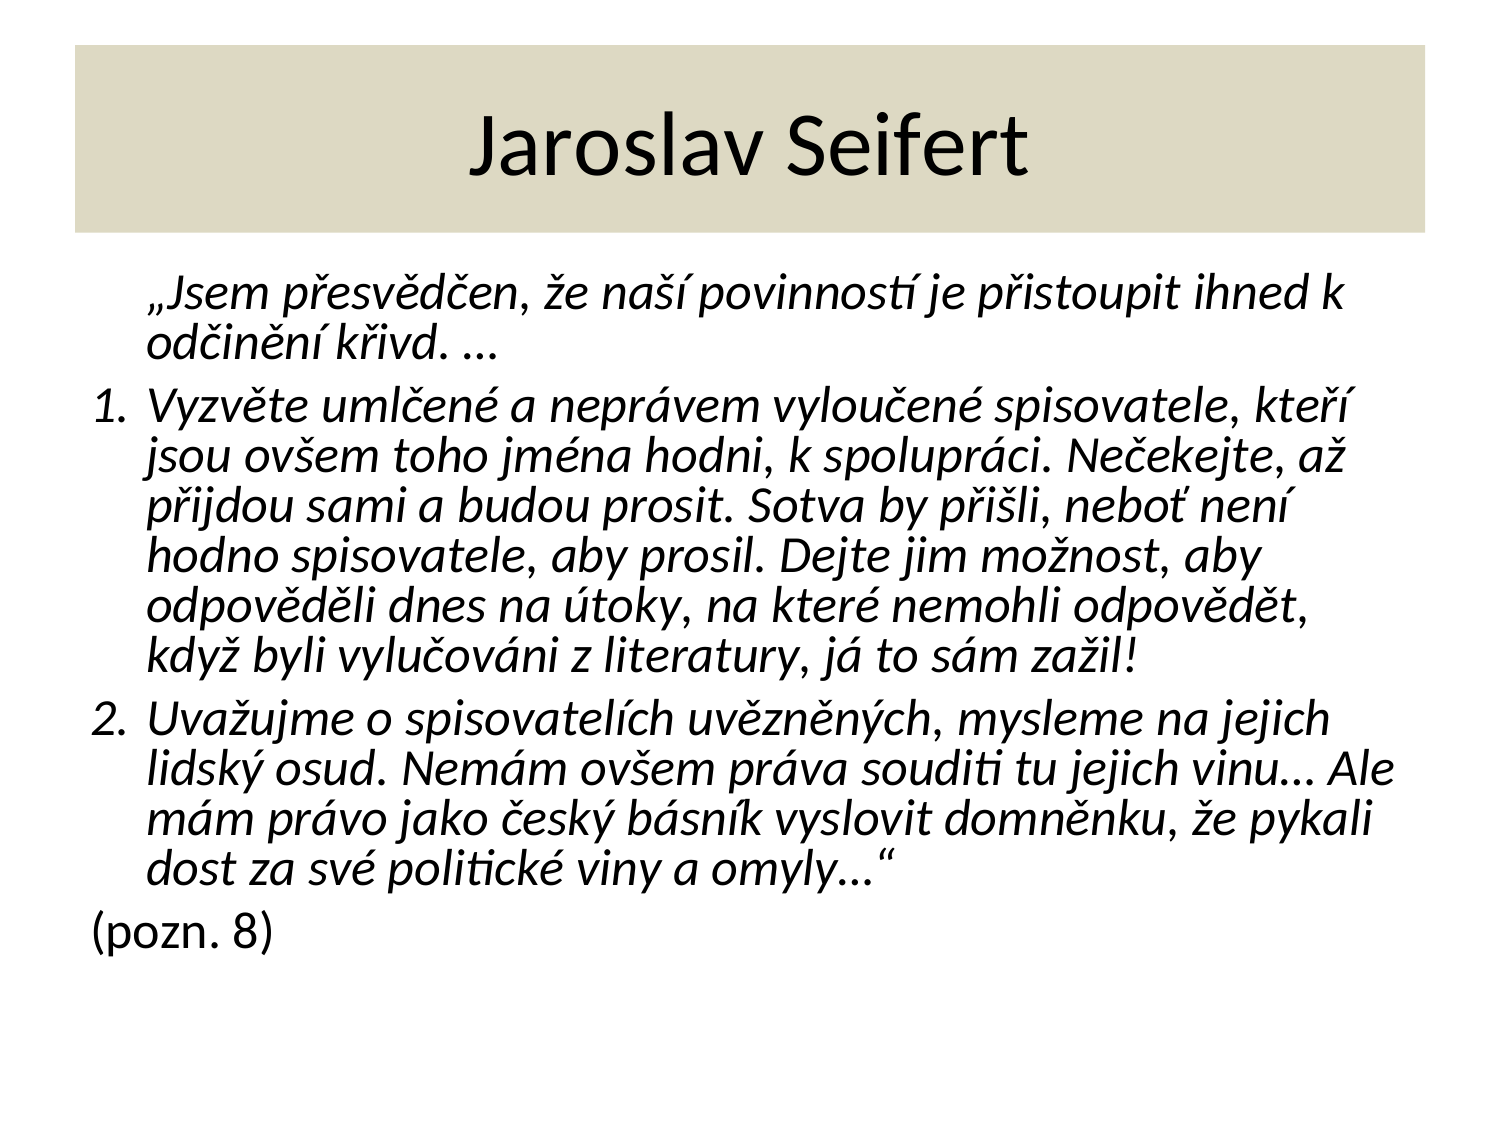

# Jaroslav Seifert
	„Jsem přesvědčen, že naší povinností je přistoupit ihned k odčinění křivd. …
Vyzvěte umlčené a neprávem vyloučené spisovatele, kteří jsou ovšem toho jména hodni, k spolupráci. Nečekejte, až přijdou sami a budou prosit. Sotva by přišli, neboť není hodno spisovatele, aby prosil. Dejte jim možnost, aby odpověděli dnes na útoky, na které nemohli odpovědět, když byli vylučováni z literatury, já to sám zažil!
Uvažujme o spisovatelích uvězněných, mysleme na jejich lidský osud. Nemám ovšem práva souditi tu jejich vinu… Ale mám právo jako český básník vyslovit domněnku, že pykali dost za své politické viny a omyly…“
(pozn. 8)